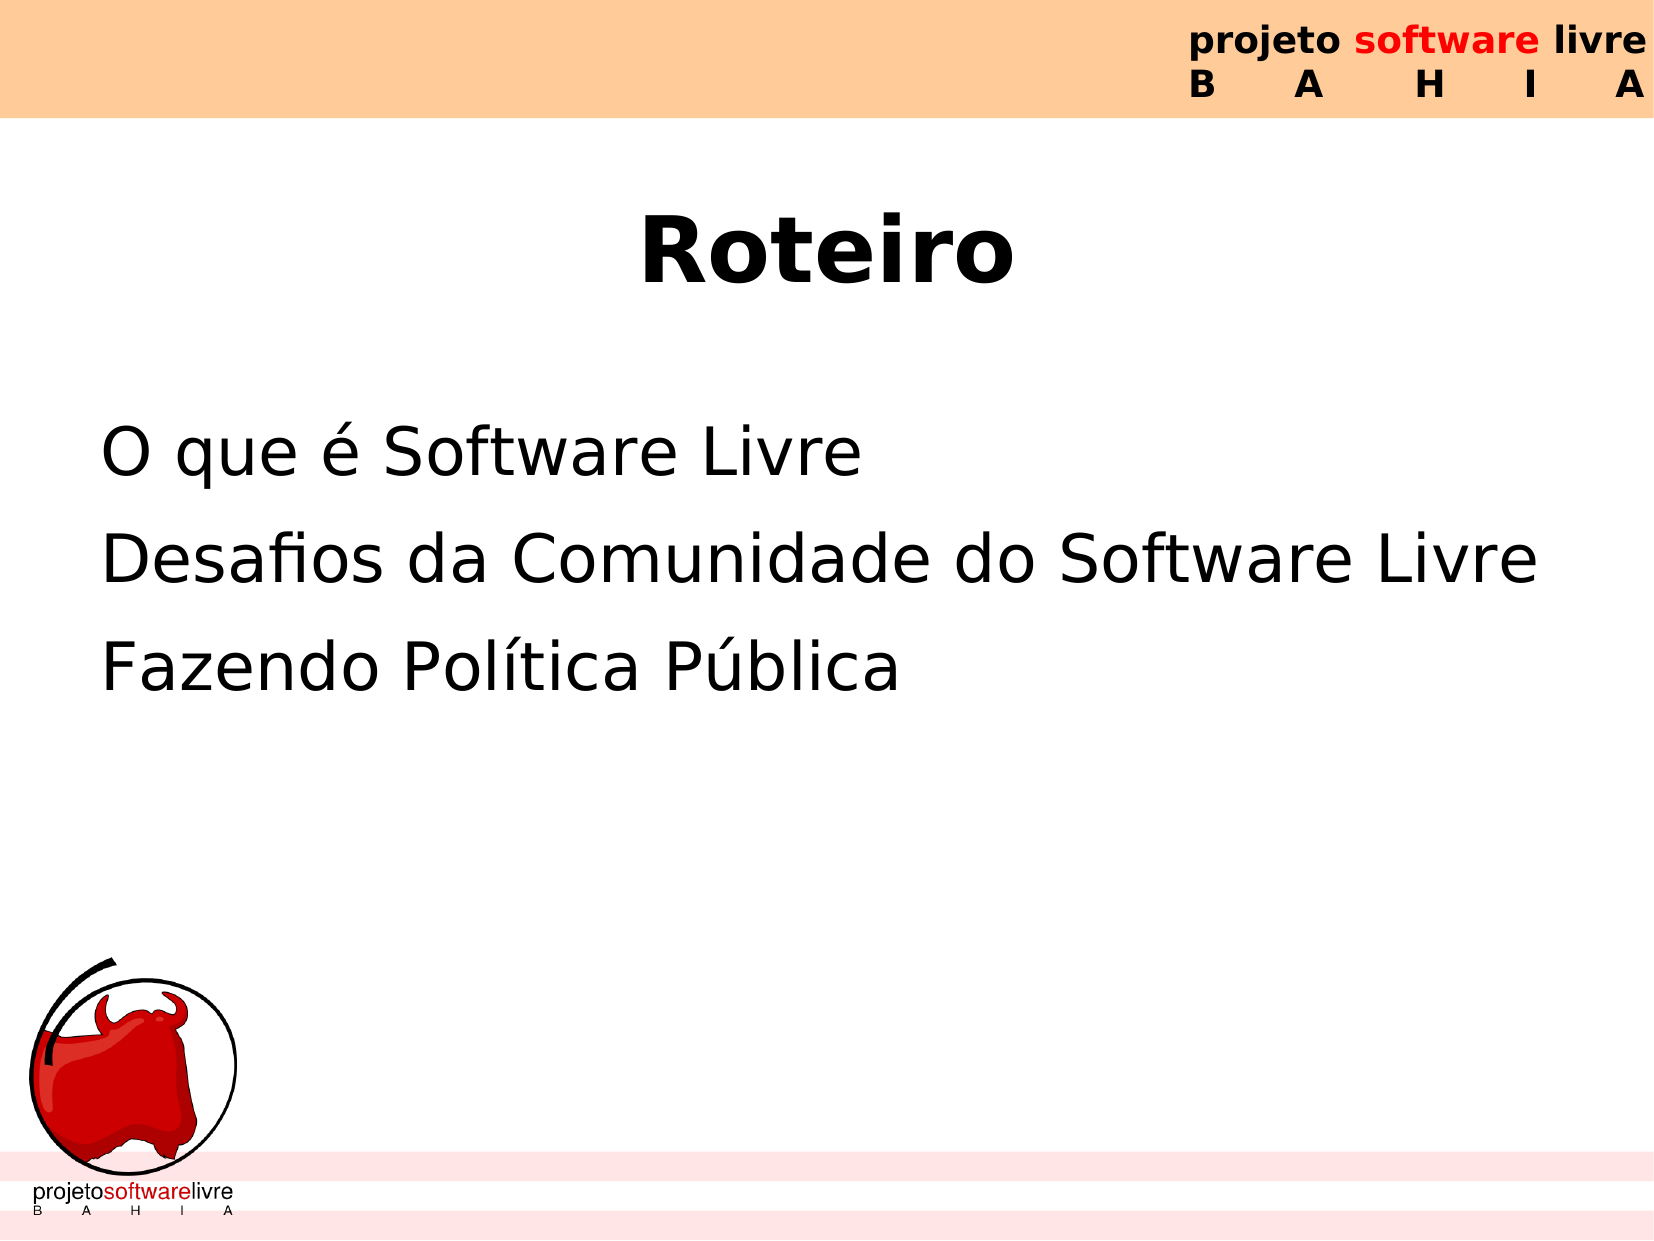

# Roteiro
O que é Software Livre
Desafios da Comunidade do Software Livre
Fazendo Política Pública